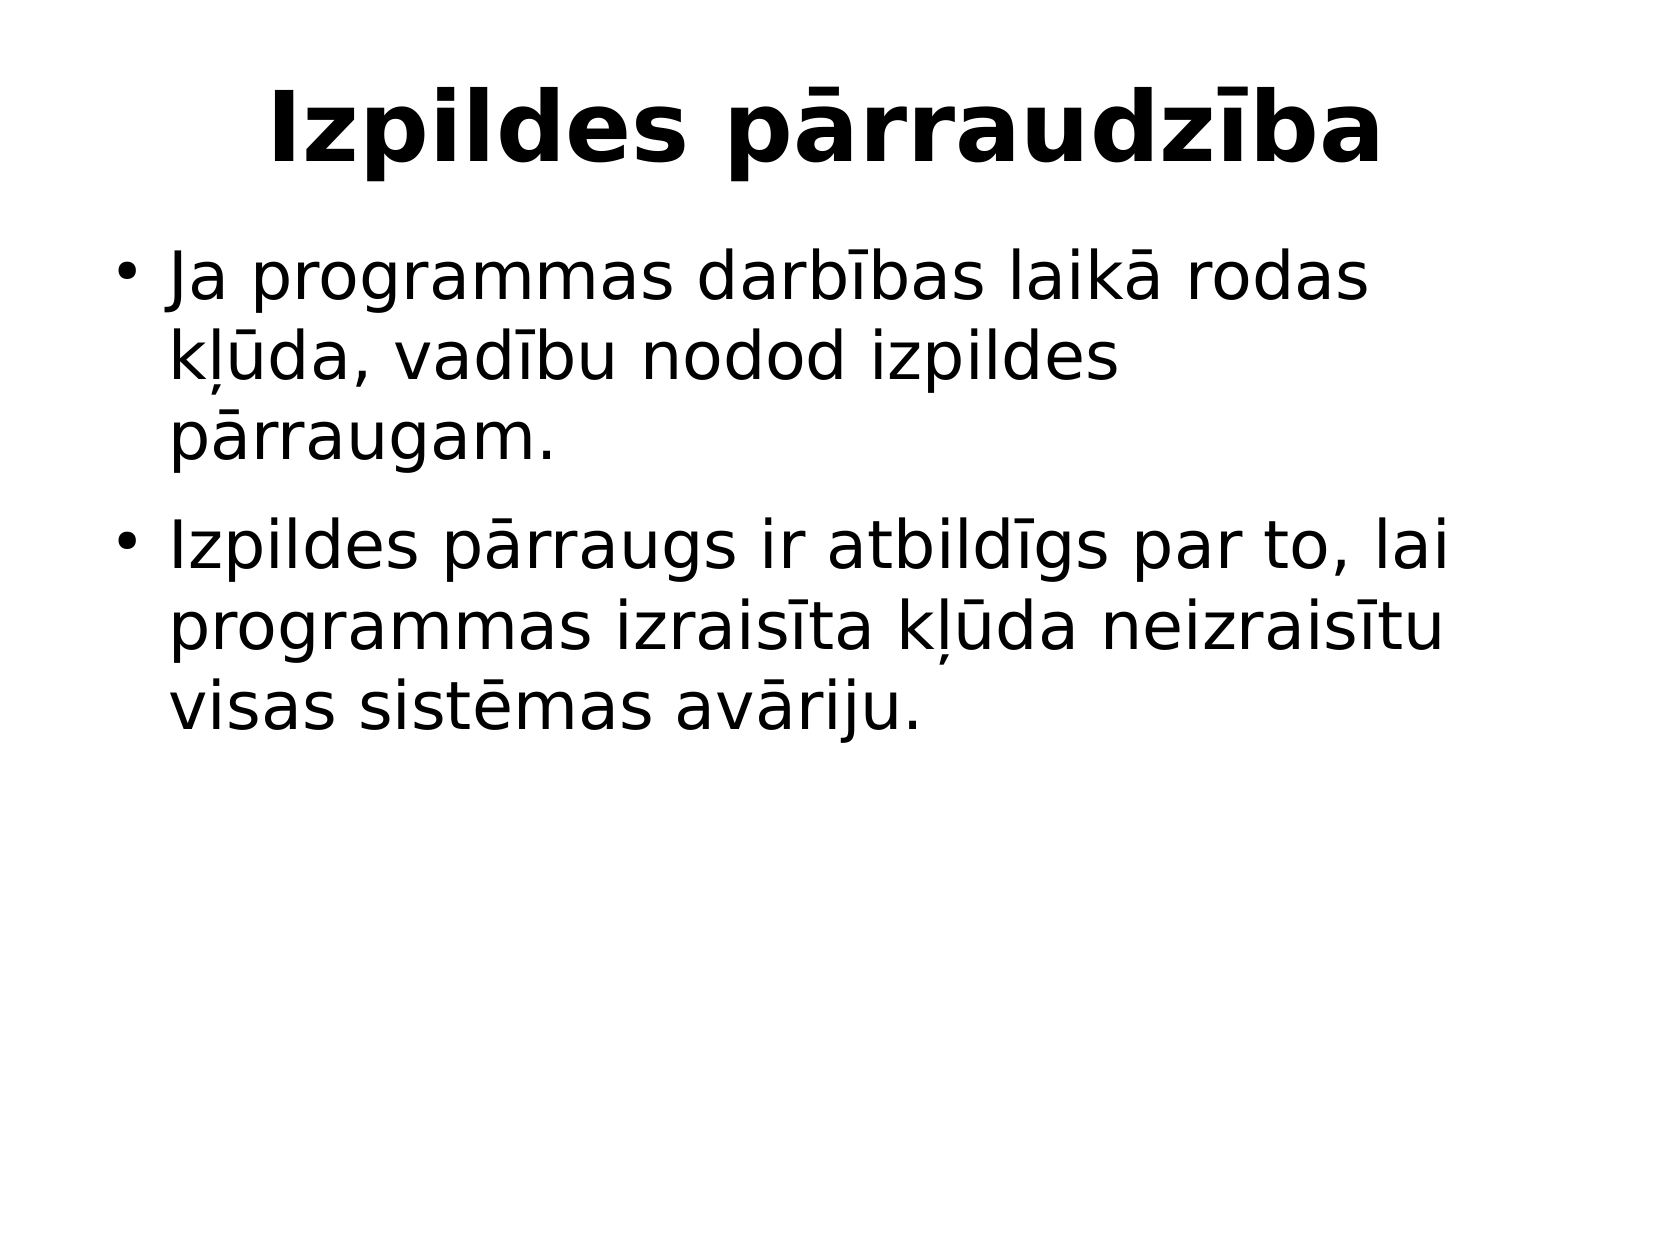

# Izpildes pārraudzība
Ja programmas darbības laikā rodas kļūda, vadību nodod izpildes pārraugam.
Izpildes pārraugs ir atbildīgs par to, lai programmas izraisīta kļūda neizraisītu visas sistēmas avāriju.